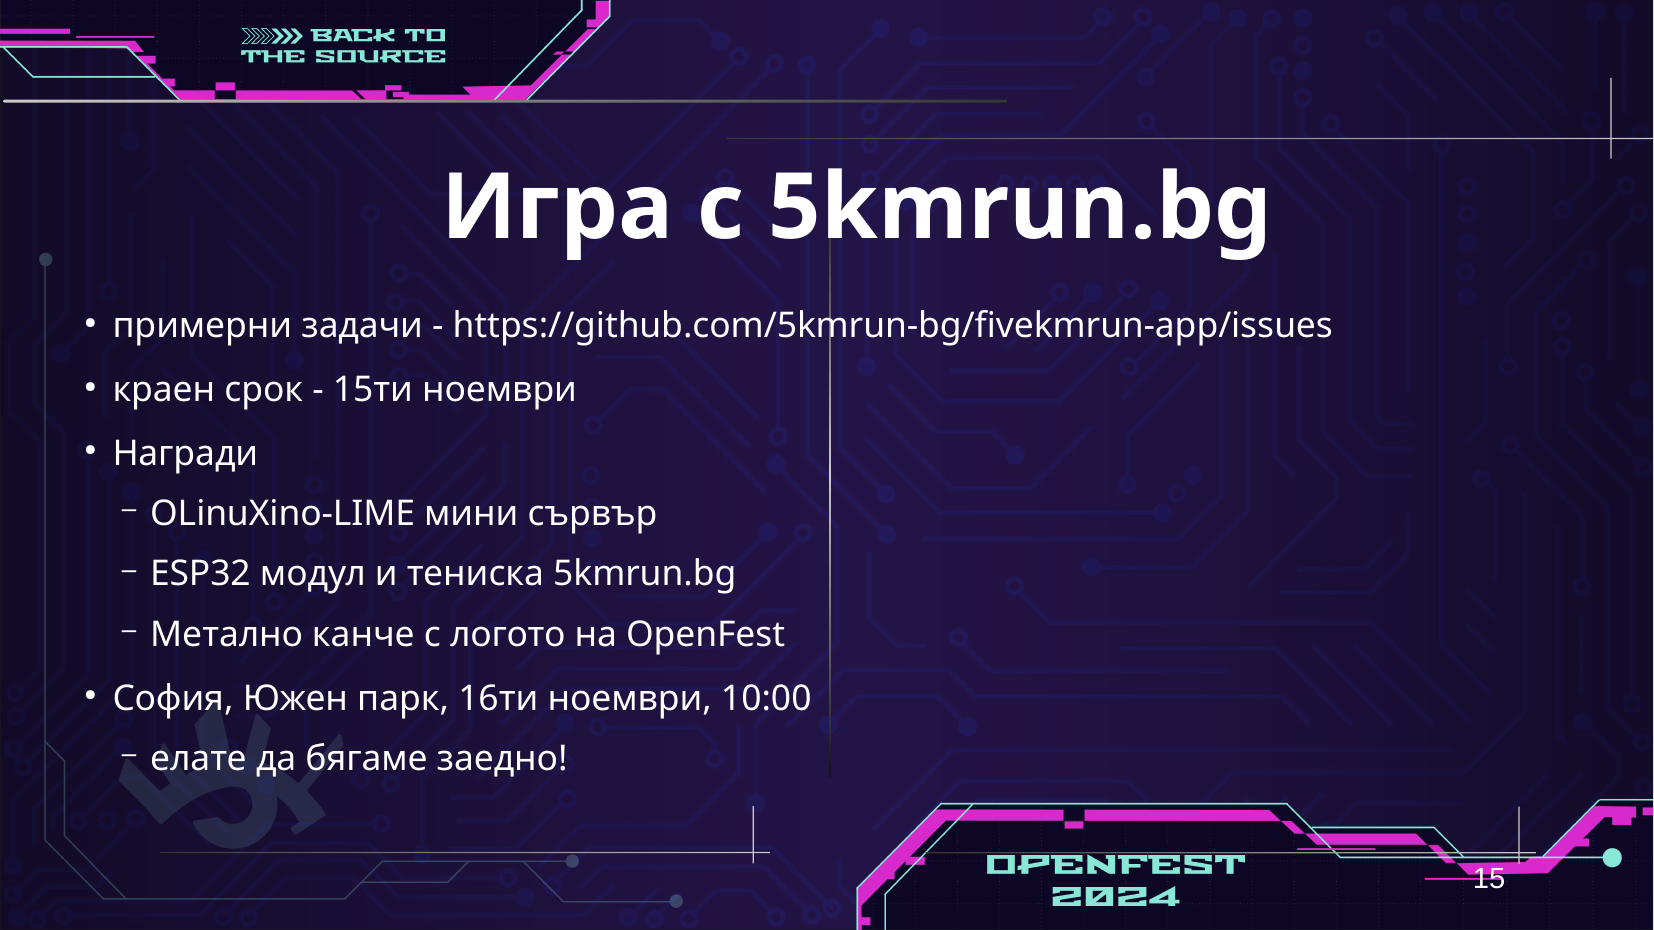

# Игра с 5kmrun.bg
примерни задачи - https://github.com/5kmrun-bg/fivekmrun-app/issues
краен срок - 15ти ноември
Награди
OLinuXino-LIME мини сървър
ESP32 модул и тениска 5kmrun.bg
Метално канче с логото на OpenFest
София, Южен парк, 16ти ноември, 10:00
елате да бягаме заедно!
15